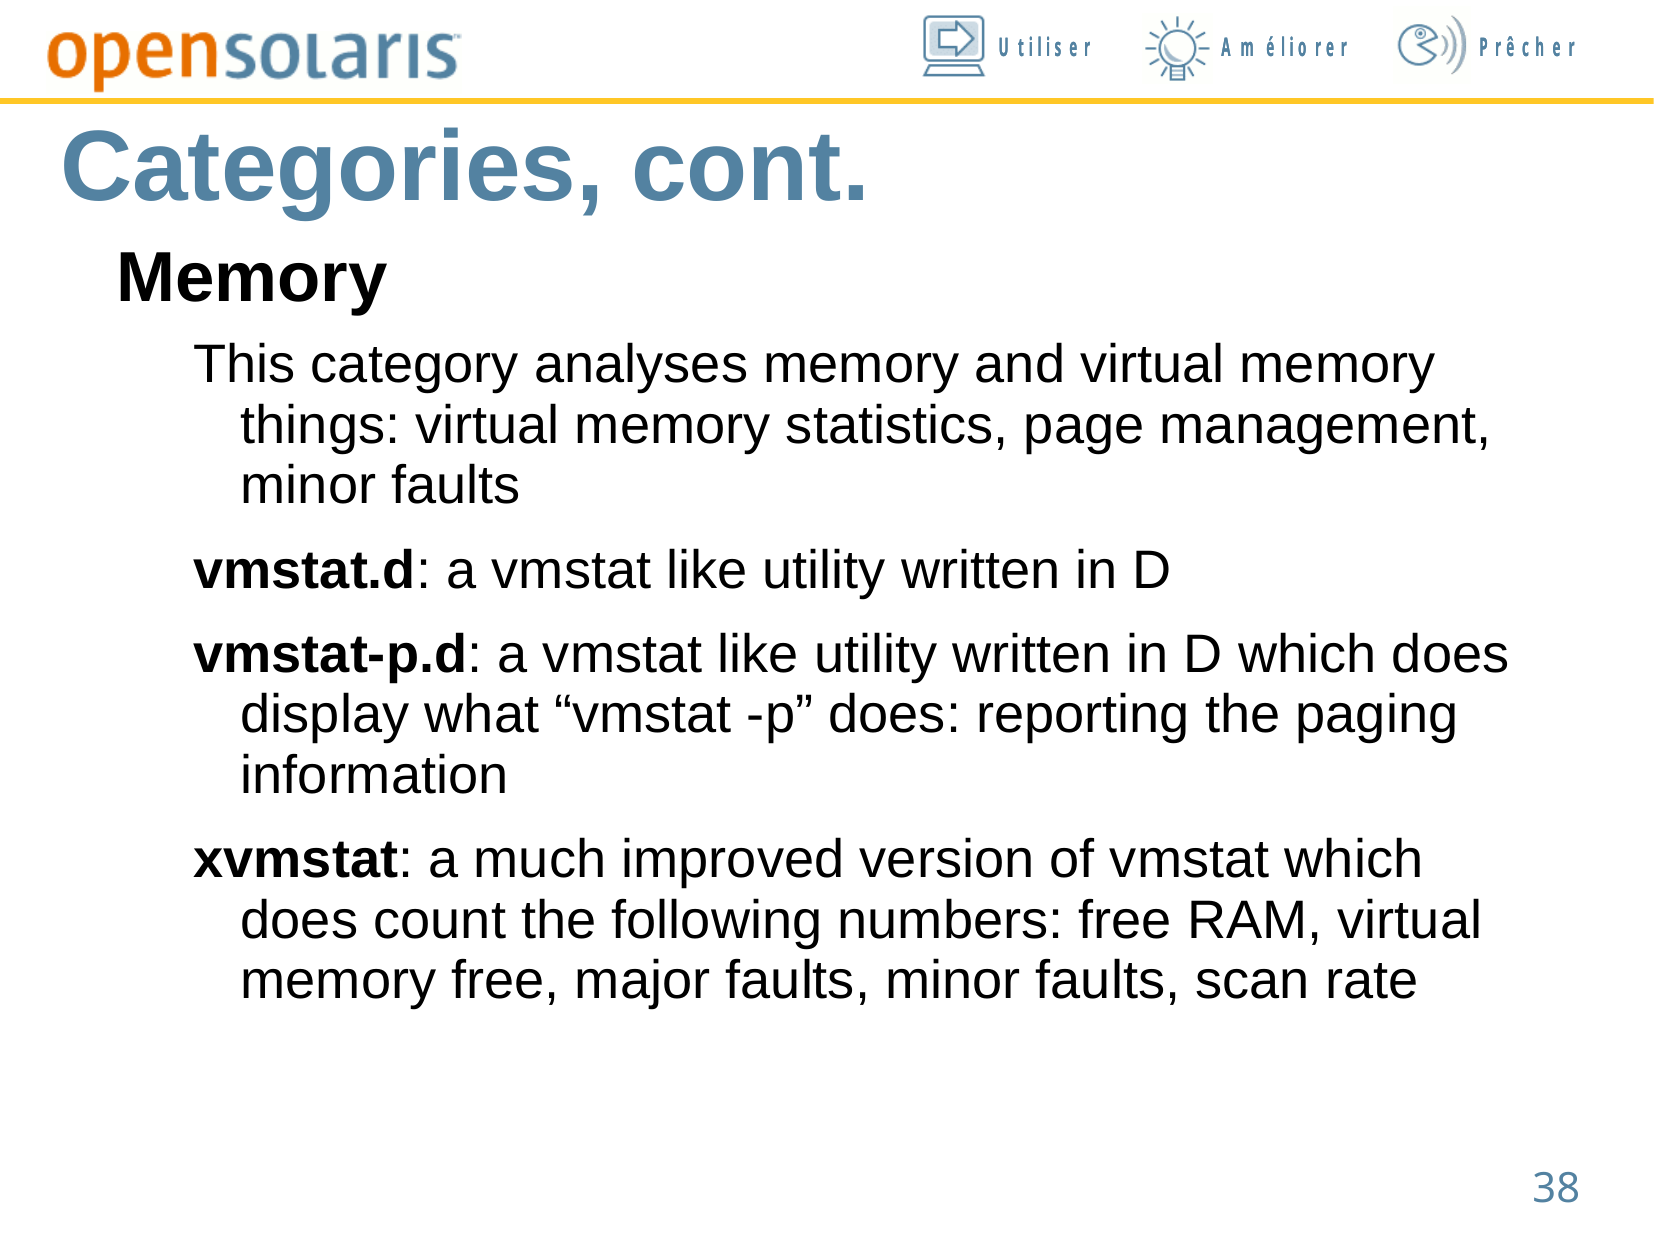

# Categories, cont.
Memory
This category analyses memory and virtual memory things: virtual memory statistics, page management, minor faults
vmstat.d: a vmstat like utility written in D
vmstat-p.d: a vmstat like utility written in D which does display what “vmstat -p” does: reporting the paging information
xvmstat: a much improved version of vmstat which does count the following numbers: free RAM, virtual memory free, major faults, minor faults, scan rate